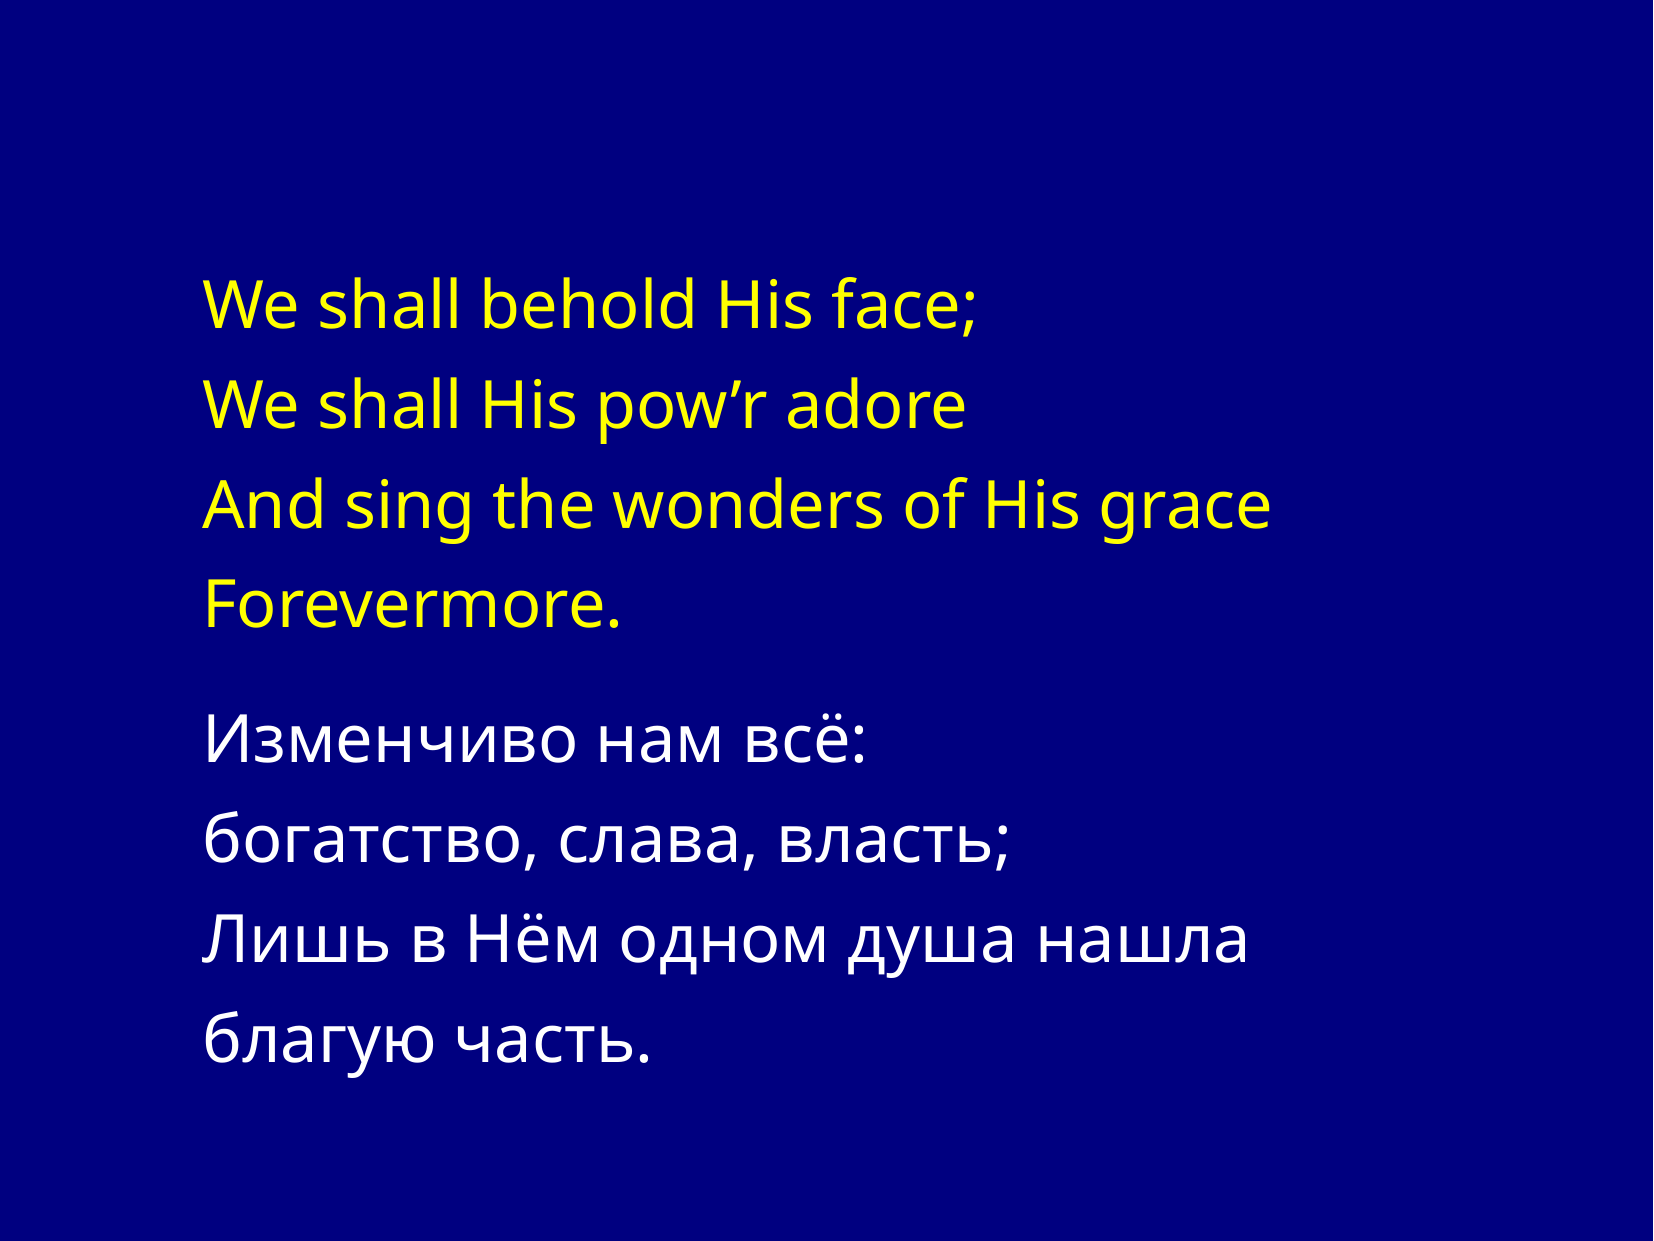

We shall behold His face;
	We shall His pow’r adore
	And sing the wonders of His grace
	Forevermore.
	Изменчиво нам всё:
	богатство, слава, власть;
	Лишь в Нём одном душа нашла
	благую часть.